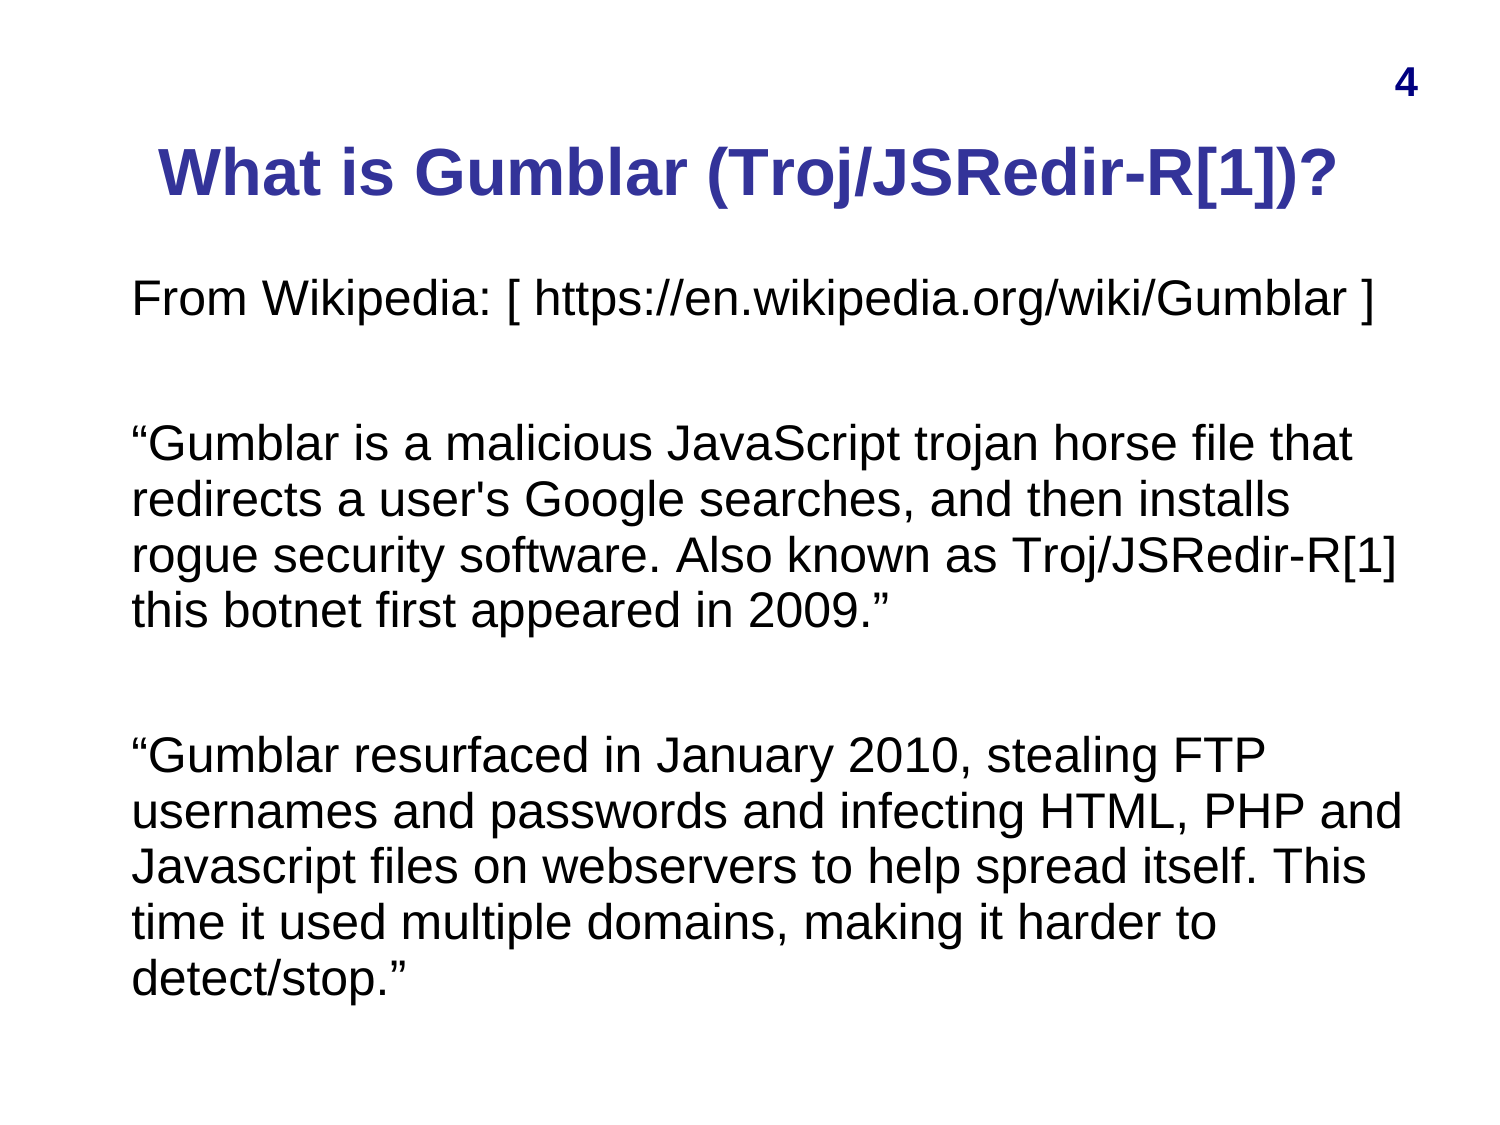

4
# What is Gumblar (Troj/JSRedir-R[1])?
From Wikipedia: [ https://en.wikipedia.org/wiki/Gumblar ]
“Gumblar is a malicious JavaScript trojan horse file that redirects a user's Google searches, and then installs rogue security software. Also known as Troj/JSRedir-R[1] this botnet first appeared in 2009.”
“Gumblar resurfaced in January 2010, stealing FTP usernames and passwords and infecting HTML, PHP and Javascript files on webservers to help spread itself. This time it used multiple domains, making it harder to detect/stop.”